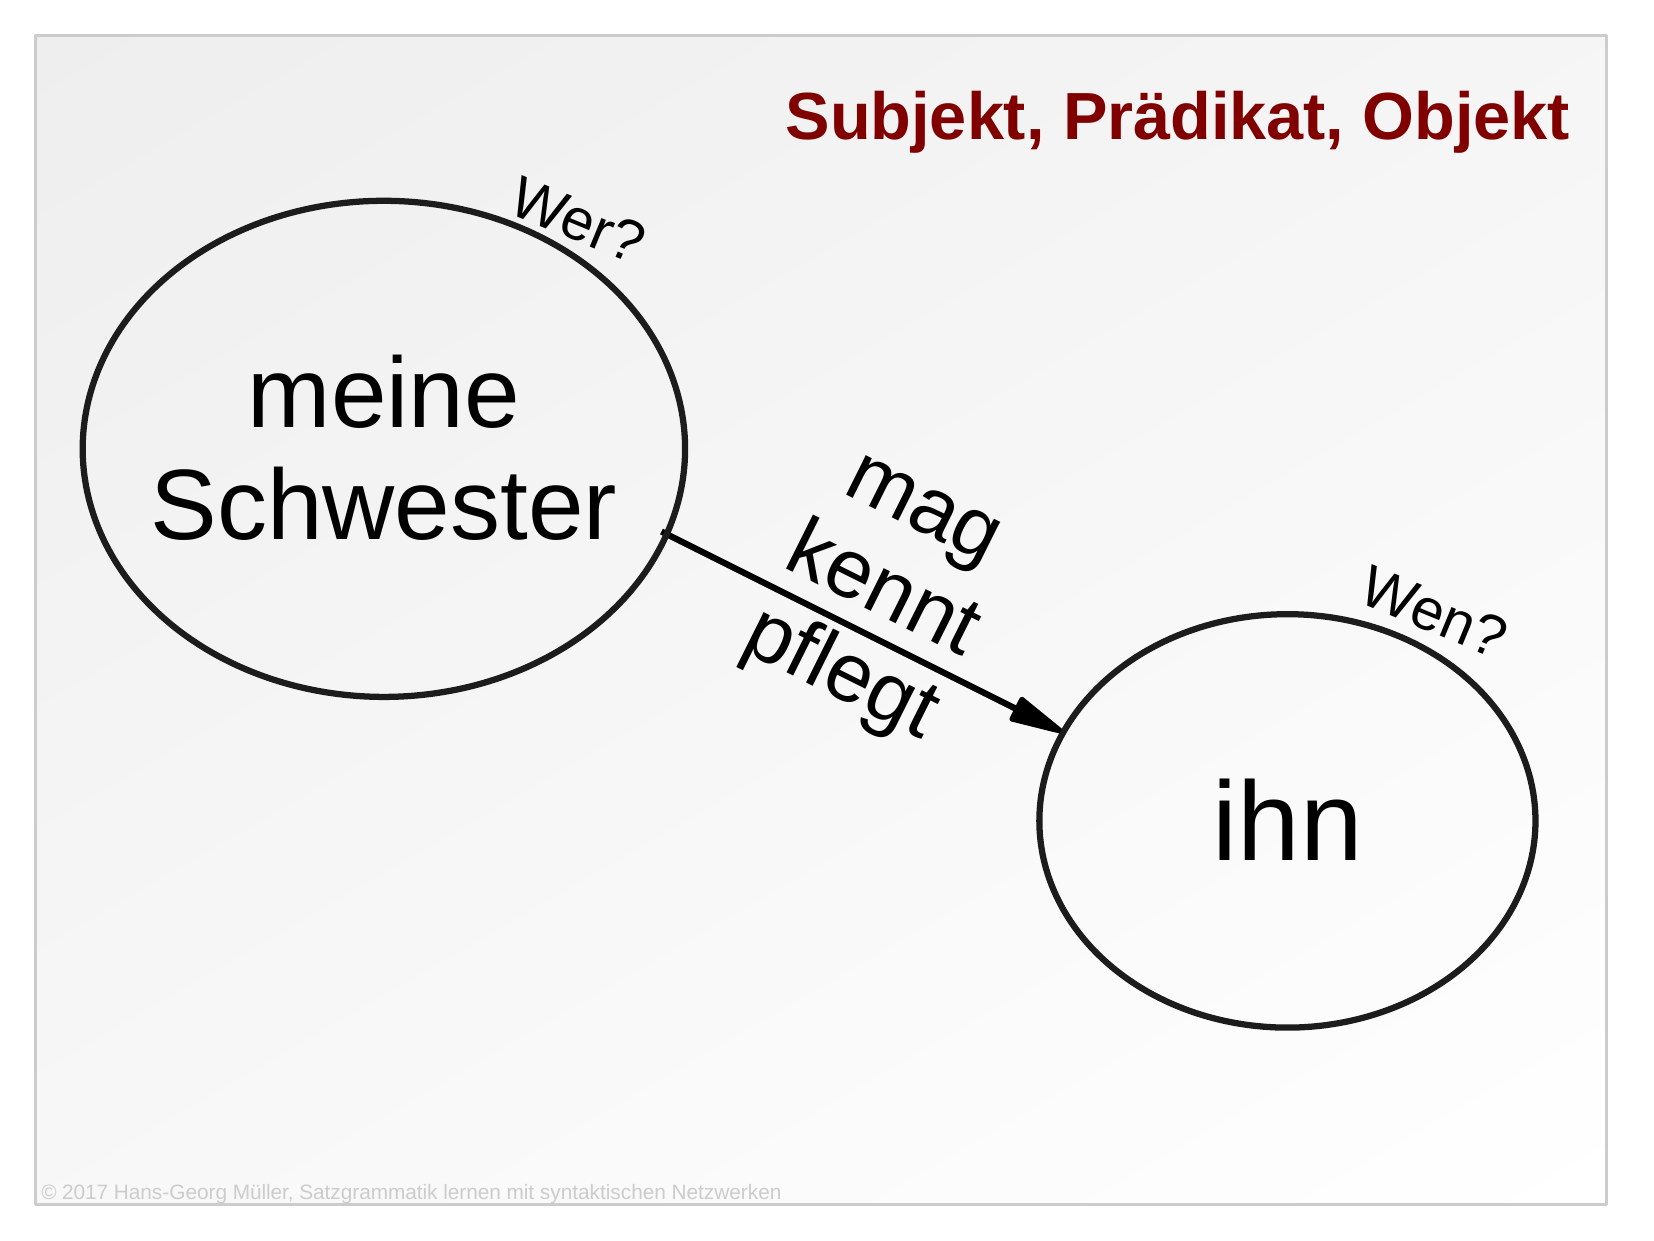

# Subjekt, Prädikat, Objekt
Wer?
meine
Schwester
mag
kennt
pflegt
Wen?
ihn